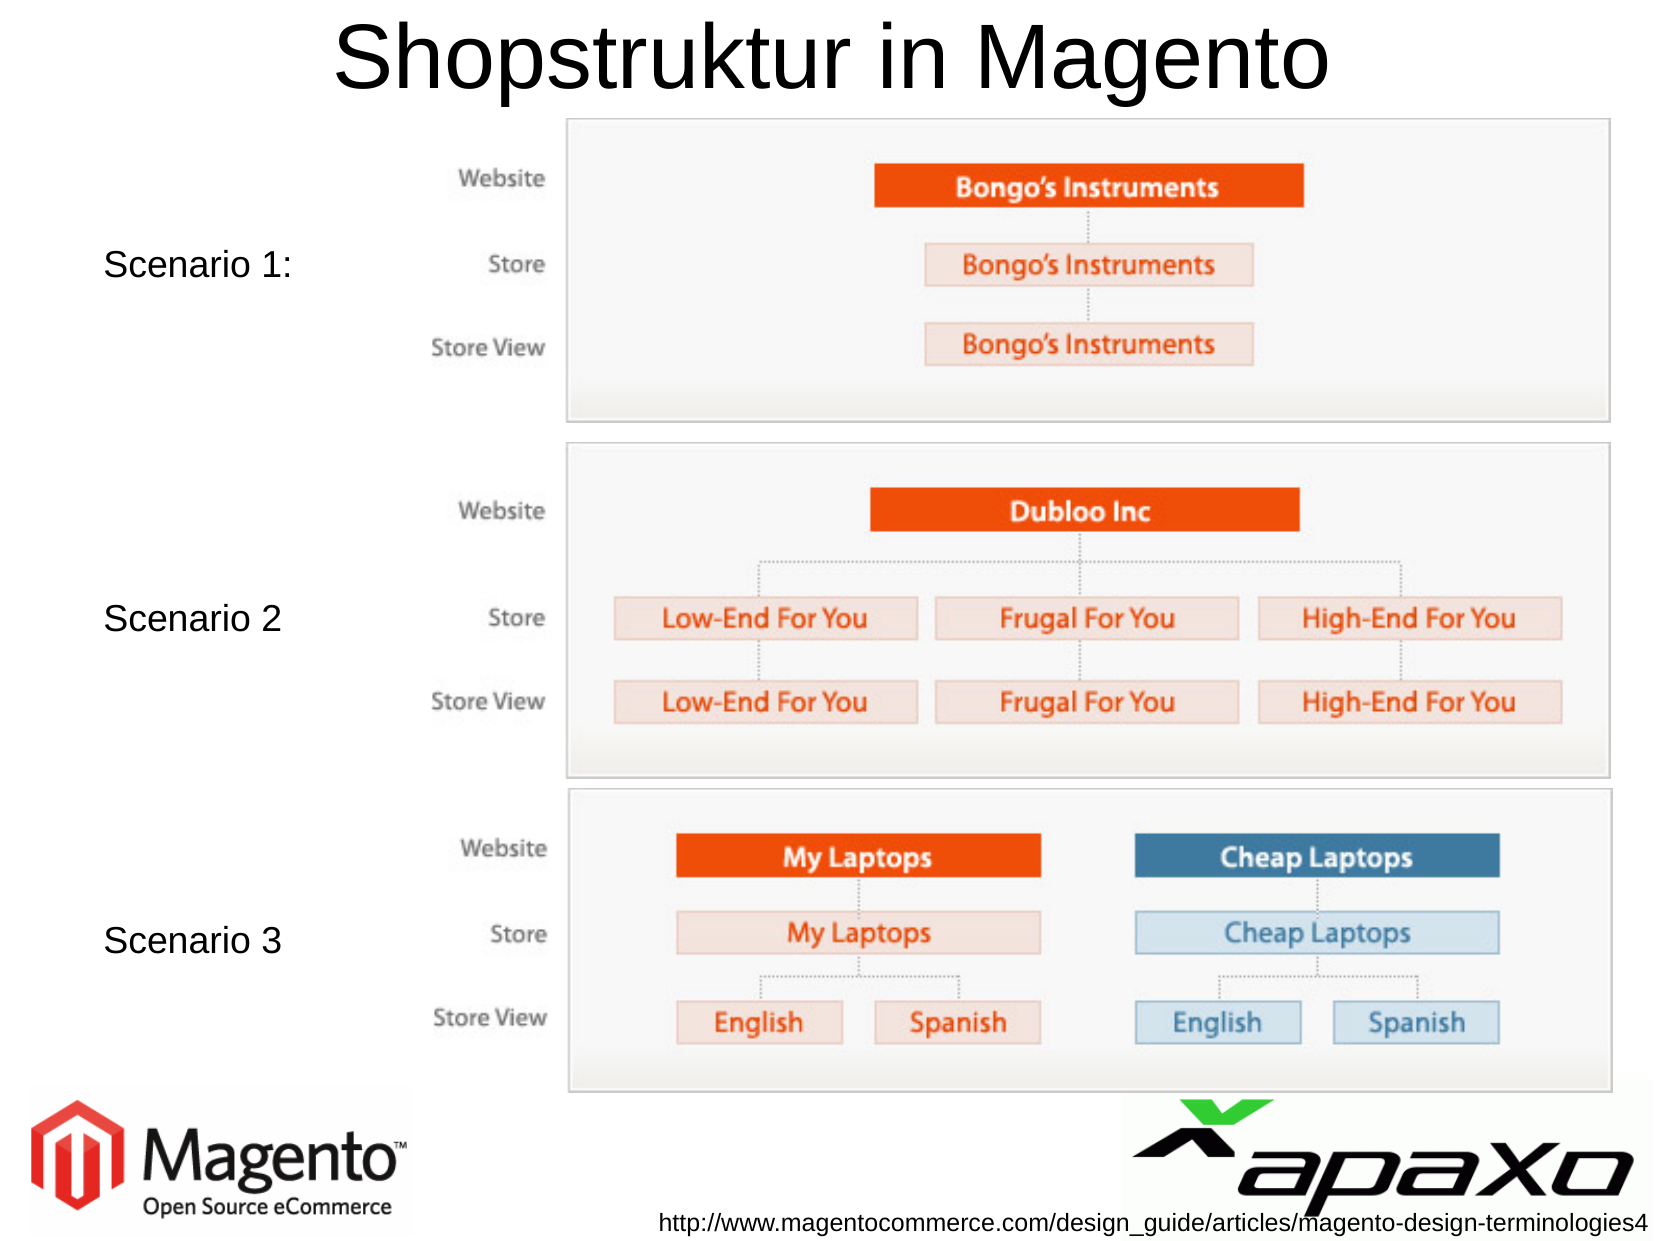

# Shopstruktur in Magento
Scenario 1:
Scenario 2
Scenario 3
http://www.magentocommerce.com/design_guide/articles/magento-design-terminologies4